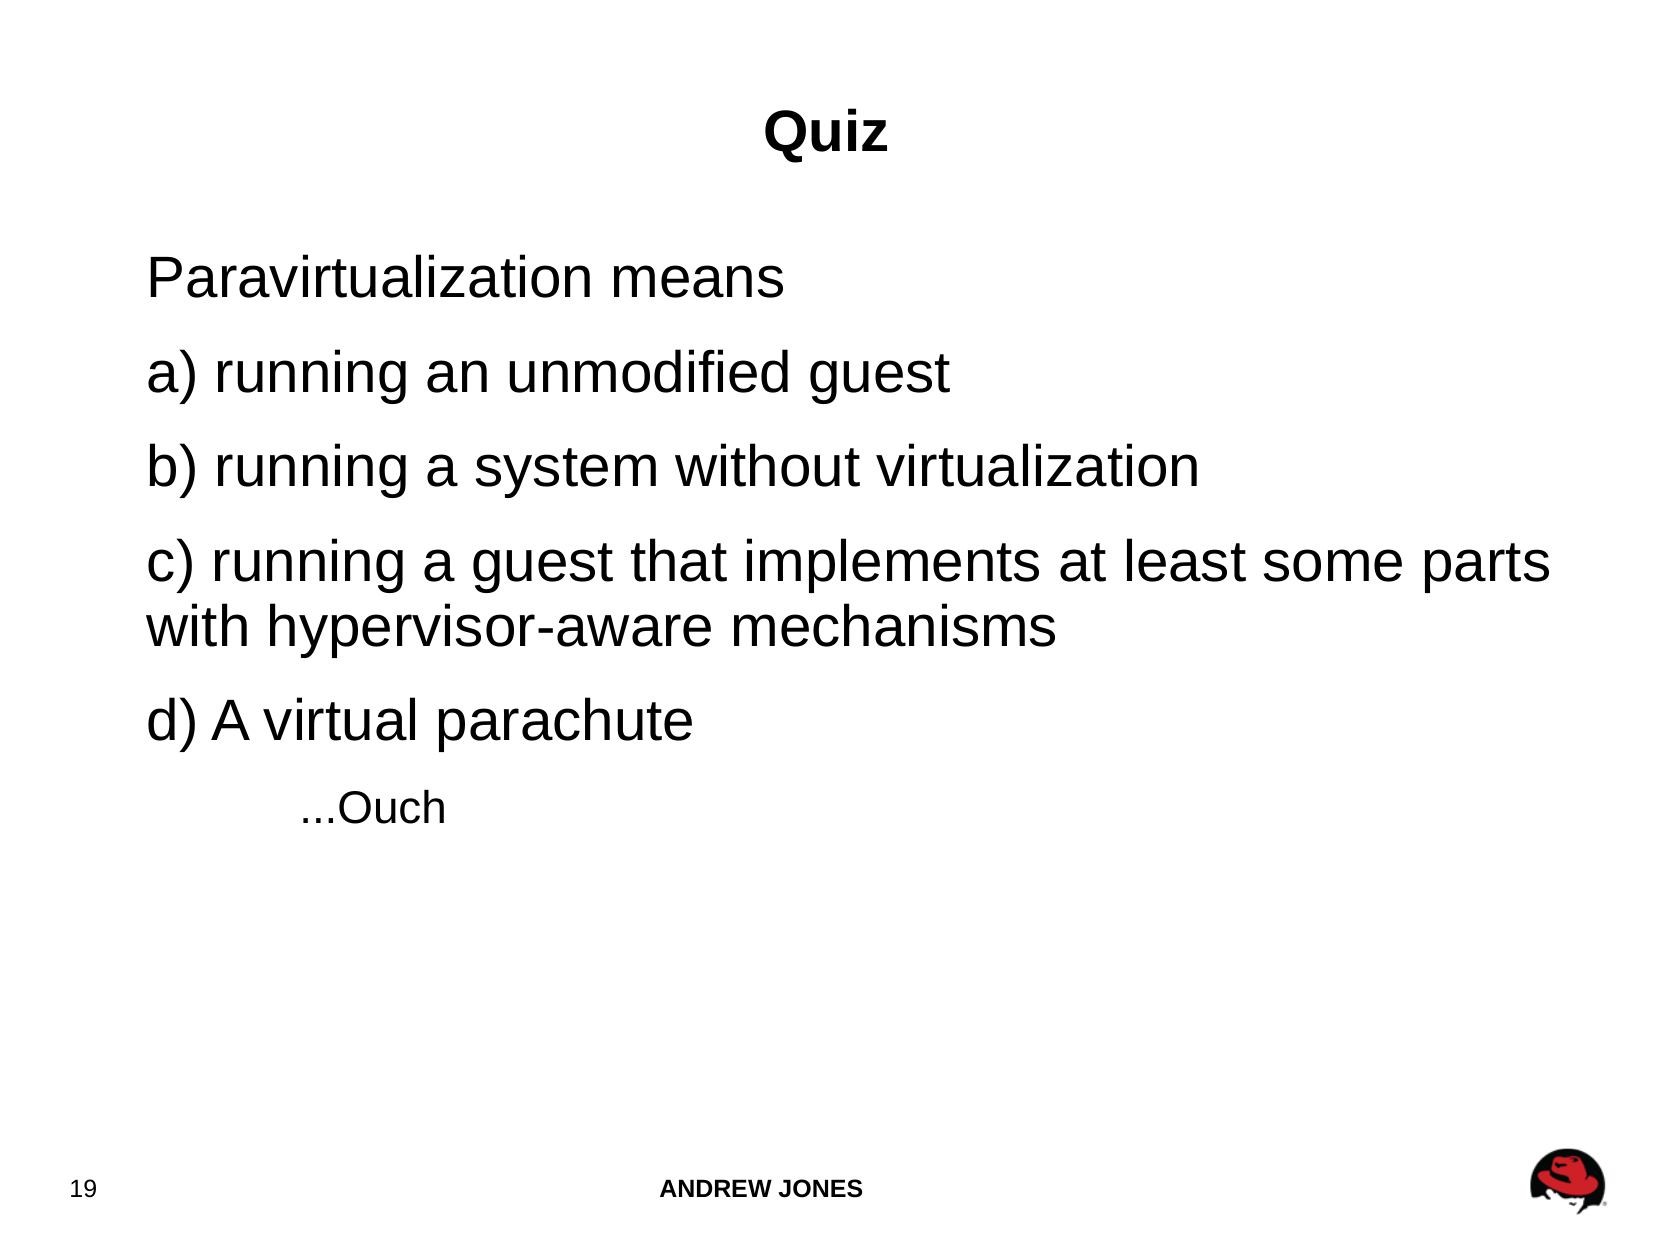

# Quiz
Paravirtualization means
a) running an unmodified guest
b) running a system without virtualization
c) running a guest that implements at least some parts with hypervisor-aware mechanisms
d) A virtual parachute
...Ouch